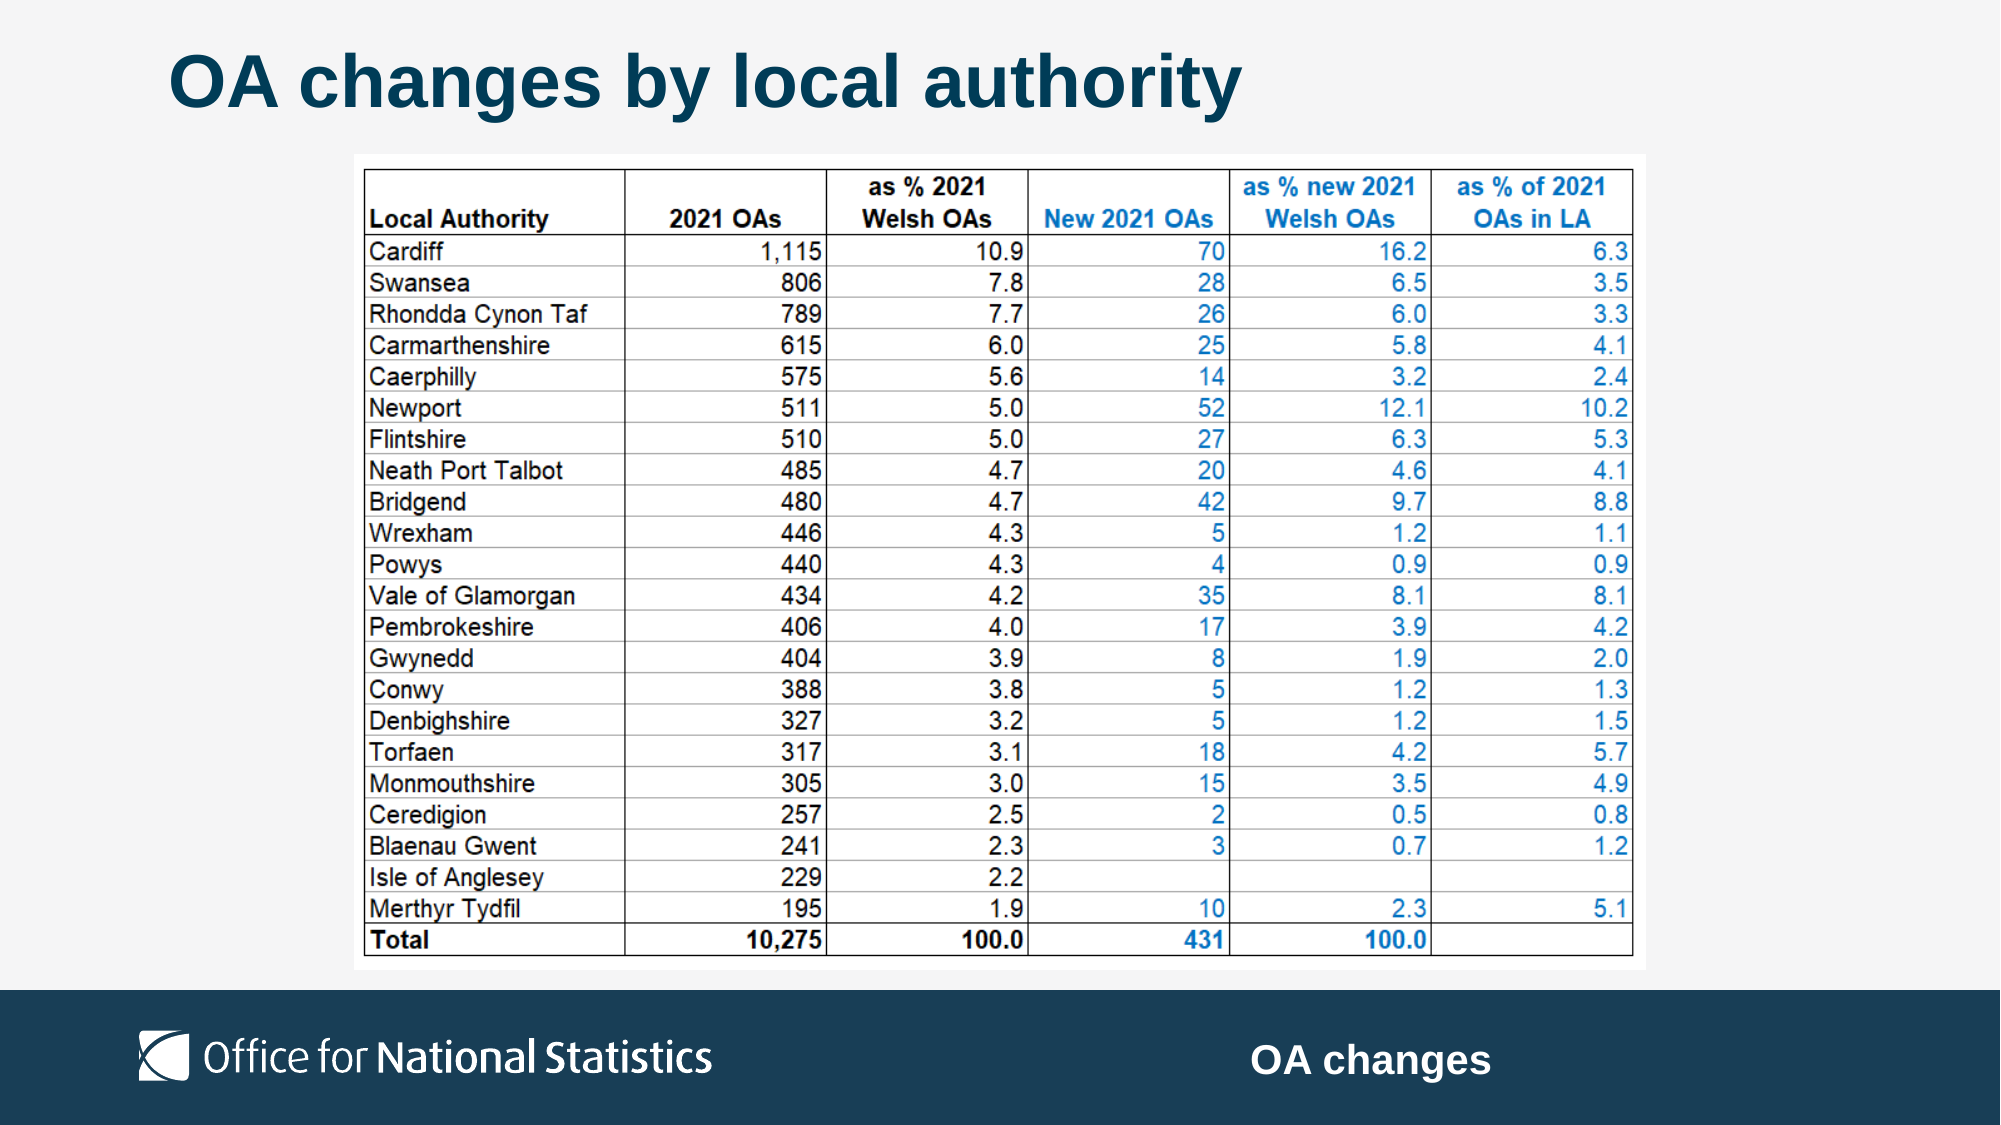

# OA changes by local authority
OA changes